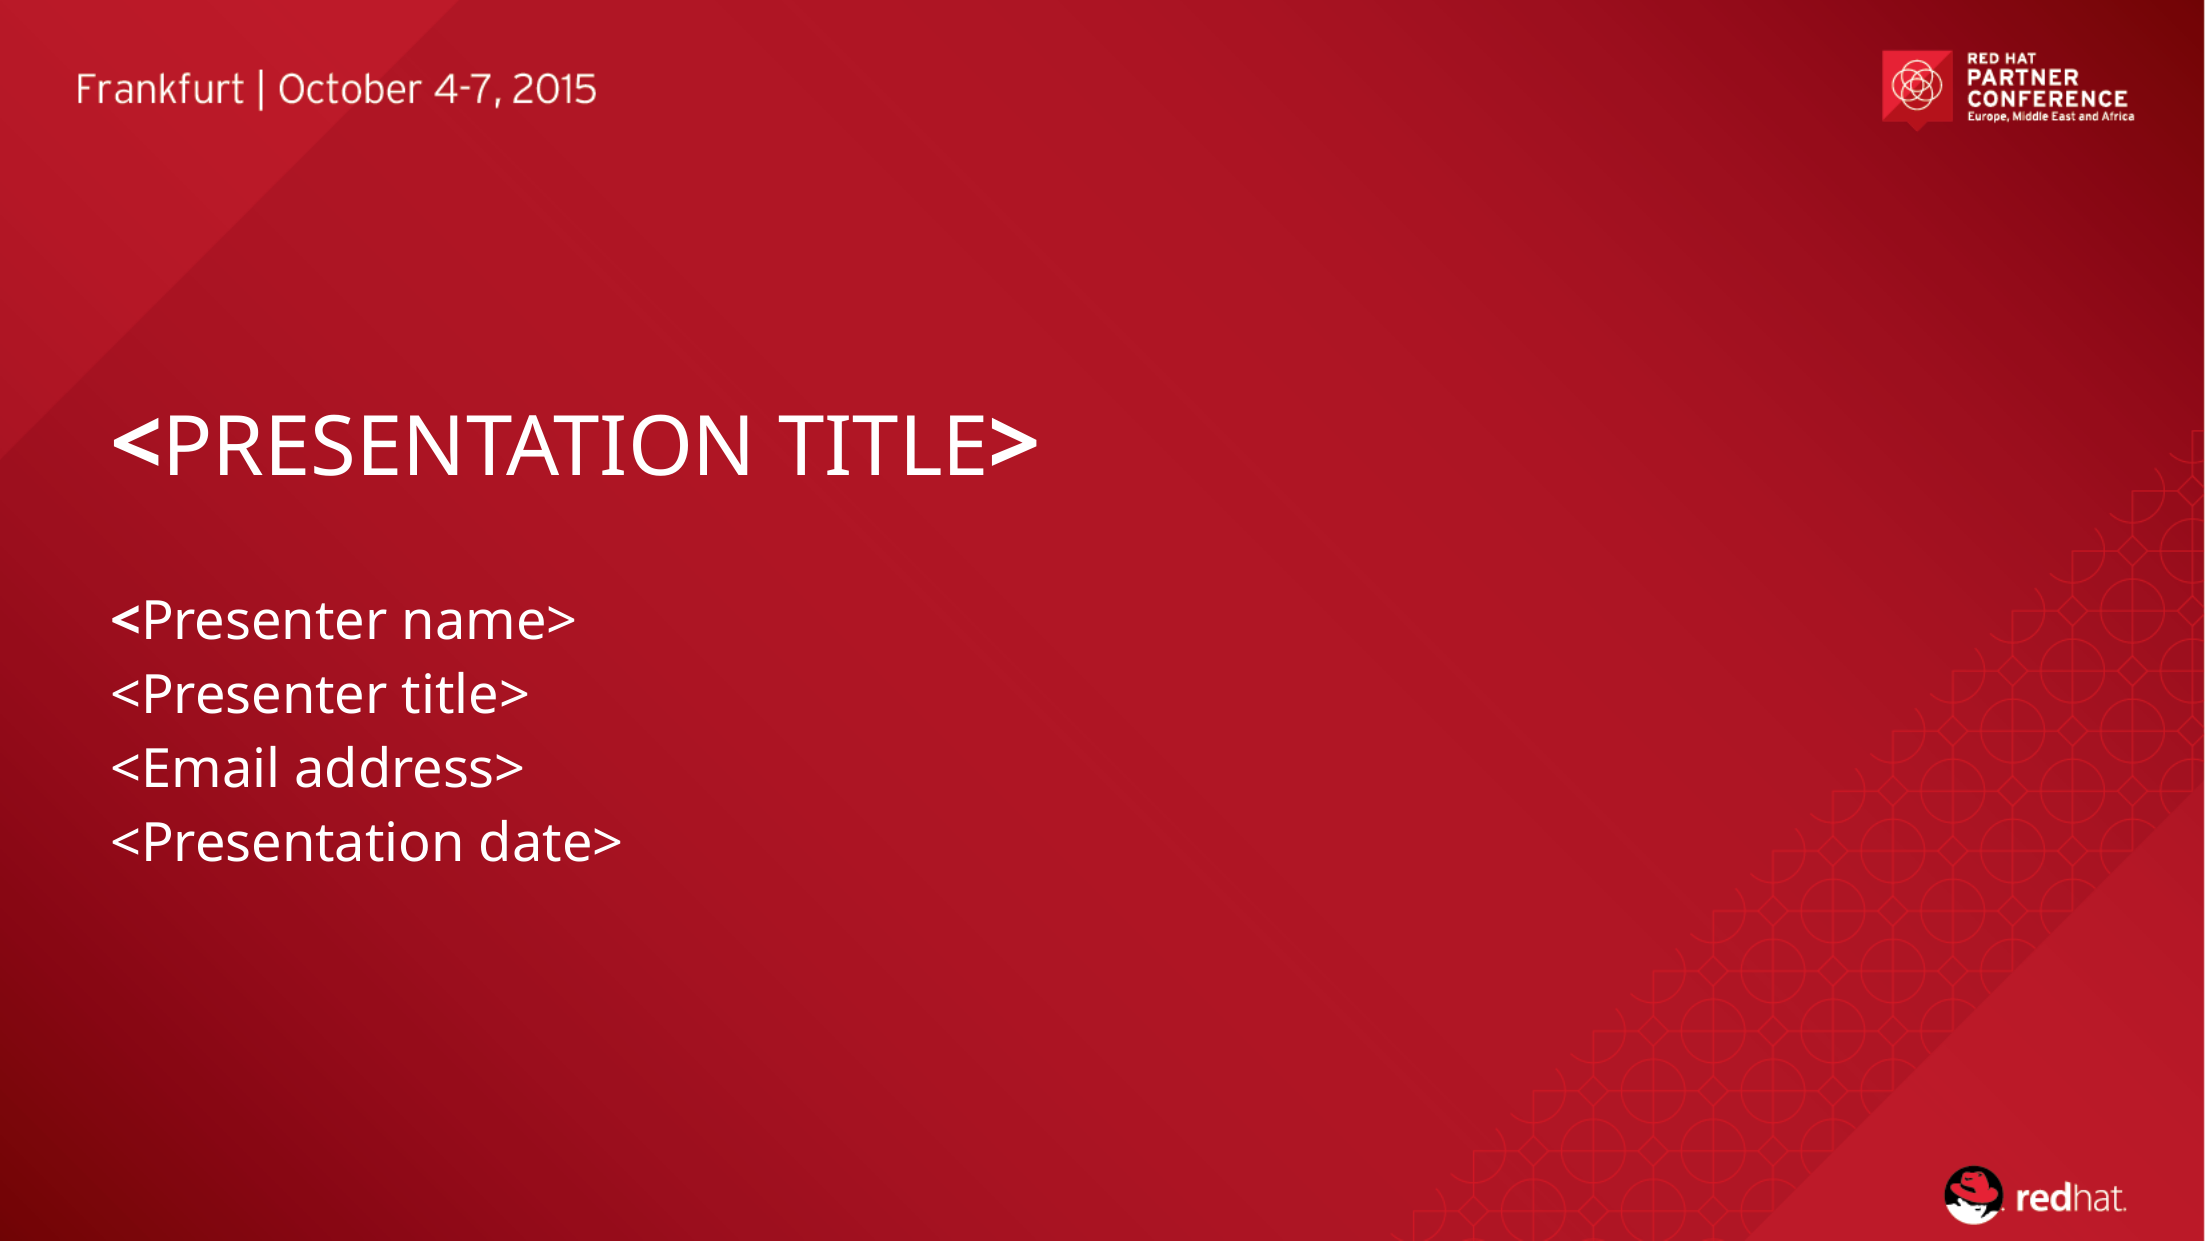

# <PRESENTATION TITLE>
<Presenter name>
<Presenter title>
<Email address>
<Presentation date>